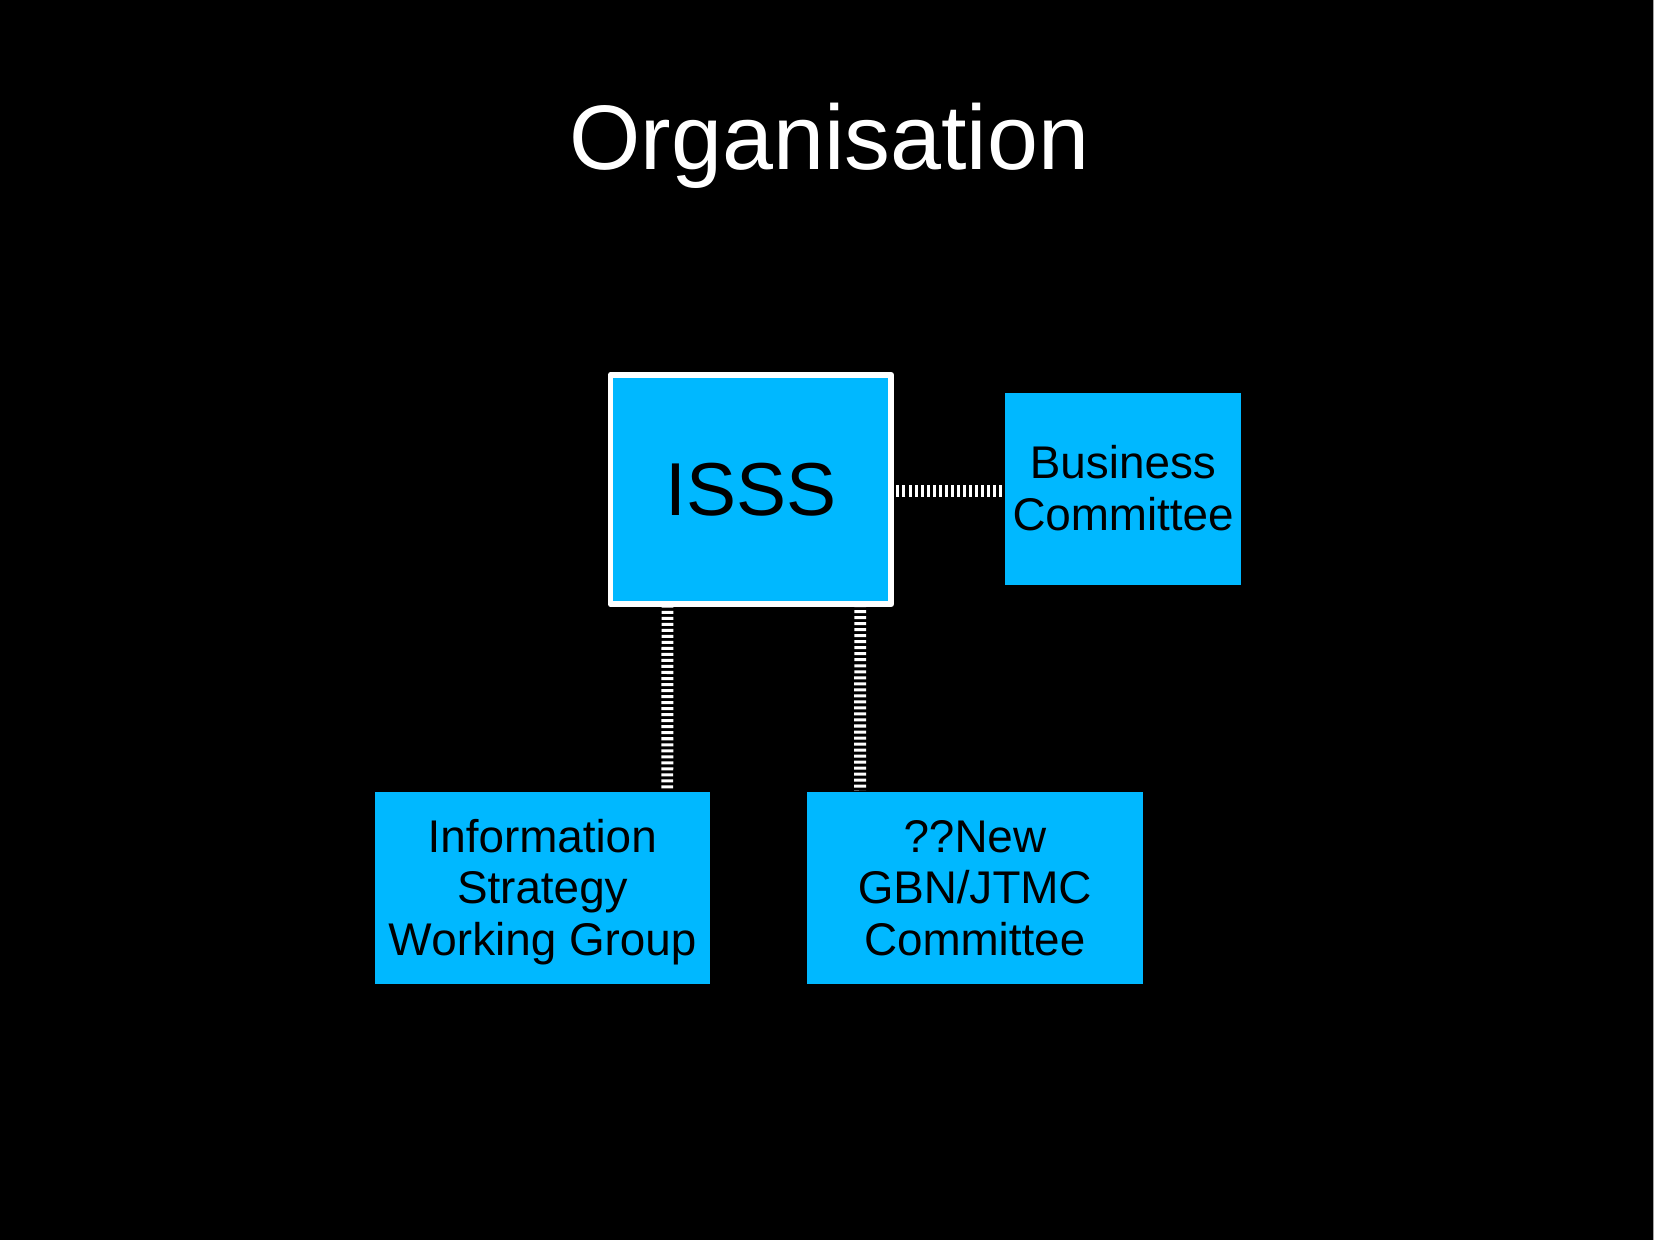

# Organisation
ISSS
Business
Committee
Information
Strategy
Working Group
??New
GBN/JTMC
Committee